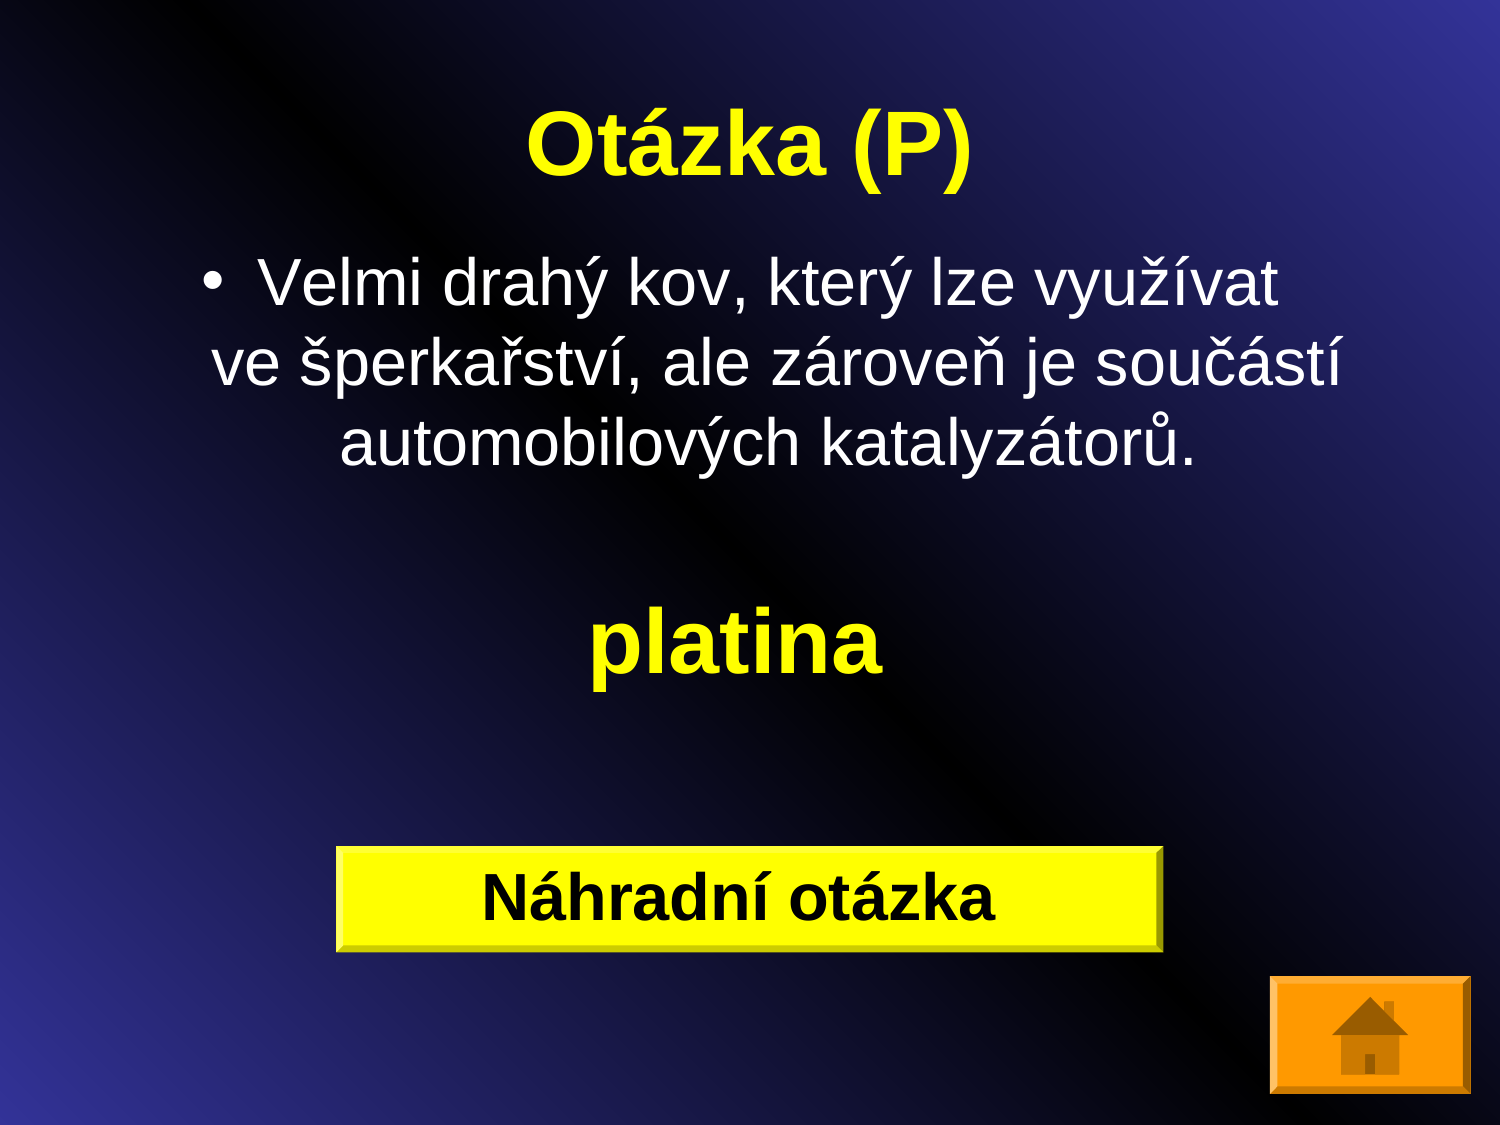

# Otázka (P)
Velmi drahý kov, který lze využívat
ve šperkařství, ale zároveň je součástí automobilových katalyzátorů.
platina
Náhradní otázka